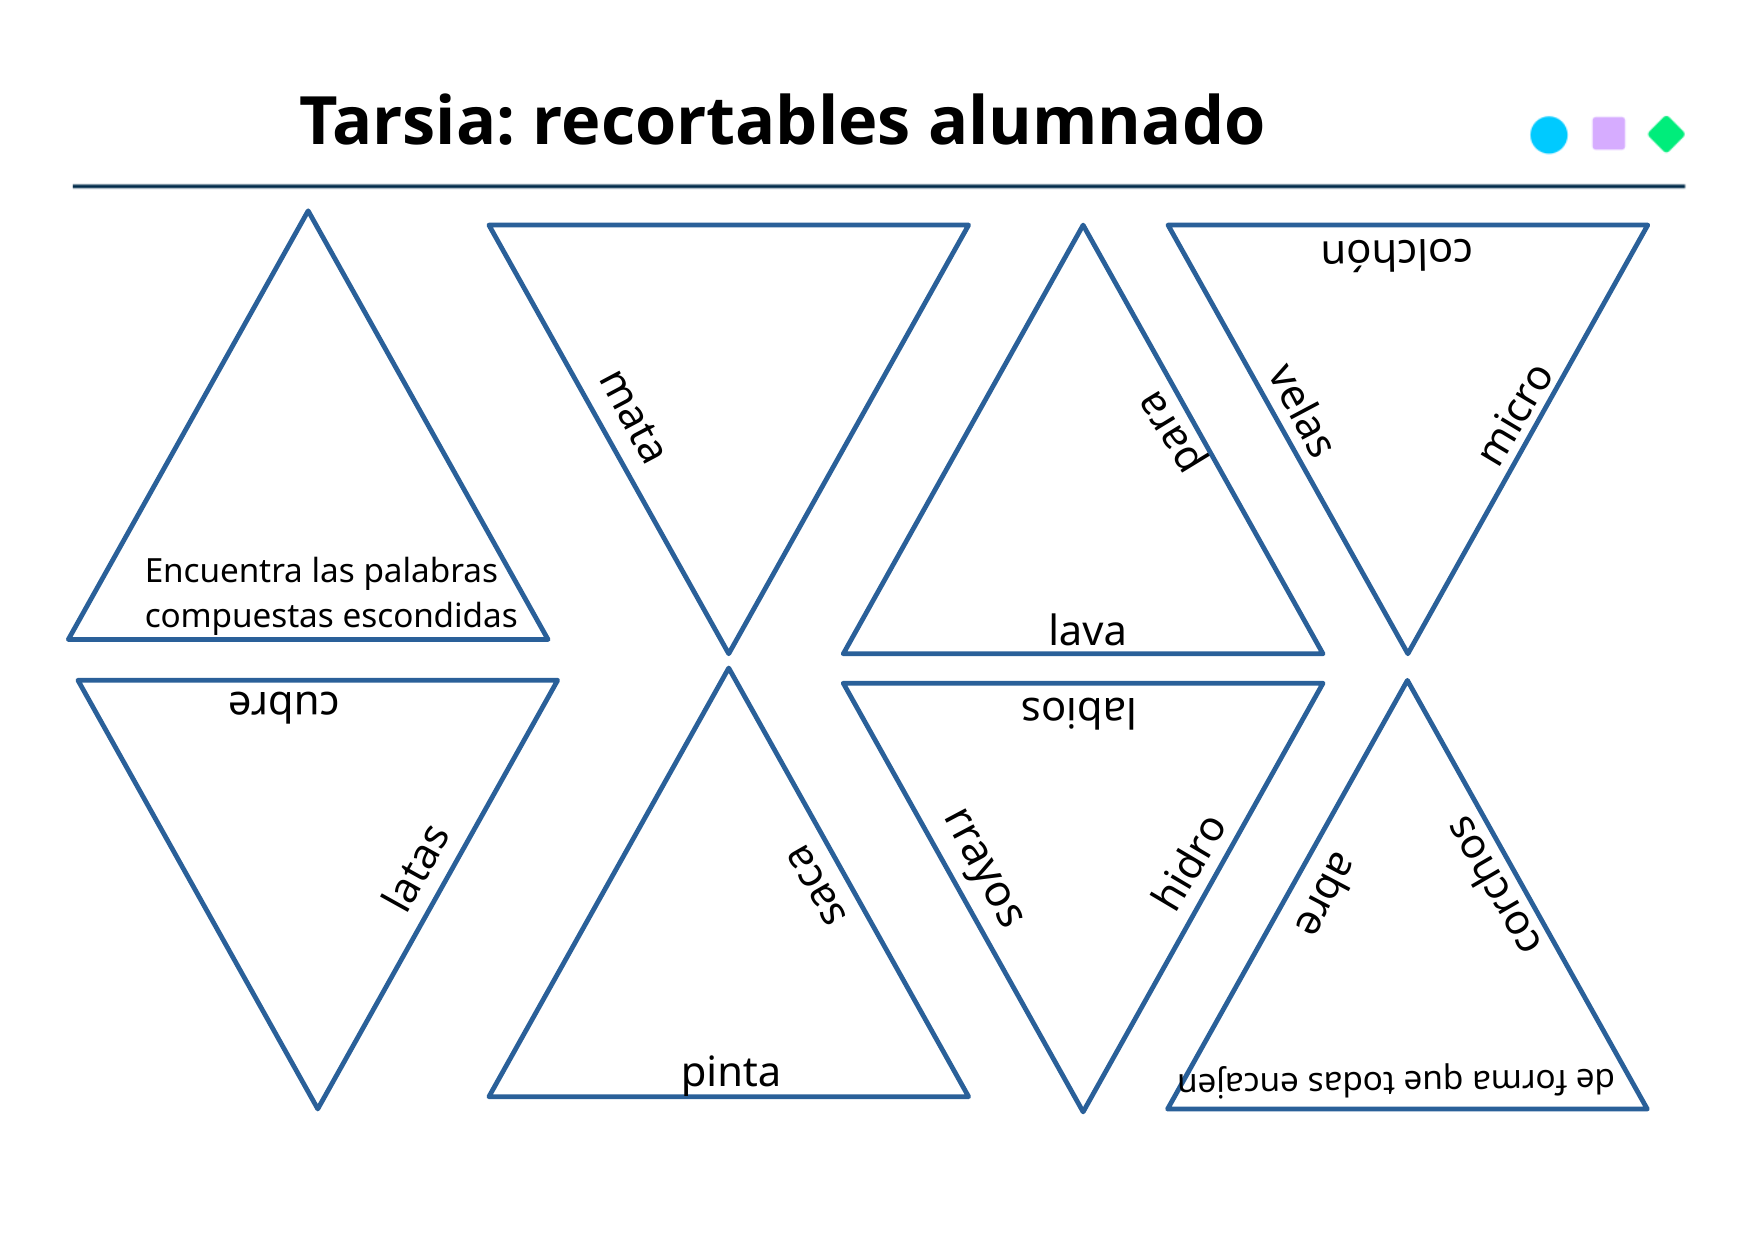

# Tarsia: recortables alumnado
colchón
micro
para
velas
mata
Encuentra las palabras compuestas escondidas
lava
cubre
labios
latas
hidro
saca
corchos
rrayos
abre
pinta
de forma que todas encajen